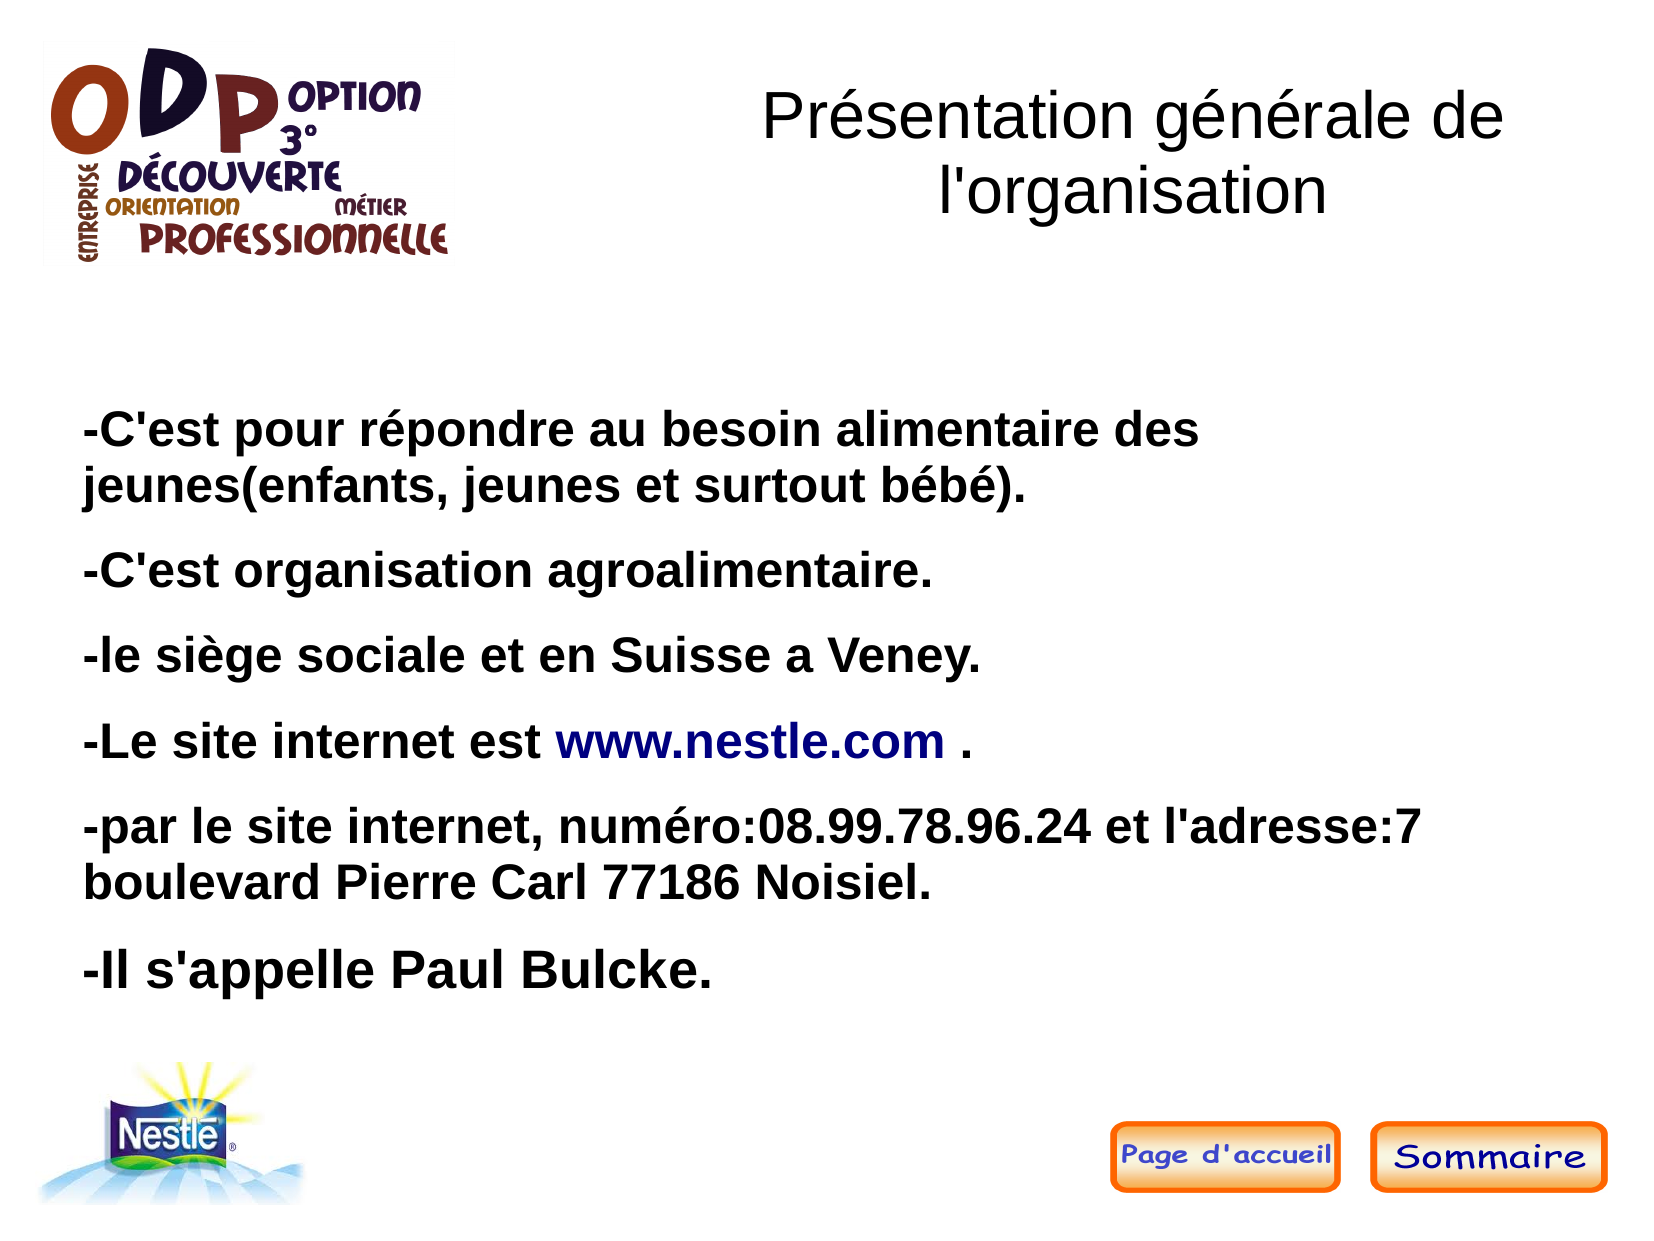

# Présentation générale de l'organisation
-C'est pour répondre au besoin alimentaire des jeunes(enfants, jeunes et surtout bébé).
-C'est organisation agroalimentaire.
-le siège sociale et en Suisse a Veney.
-Le site internet est www.nestle.com .
-par le site internet, numéro:08.99.78.96.24 et l'adresse:7 boulevard Pierre Carl 77186 Noisiel.
-Il s'appelle Paul Bulcke.